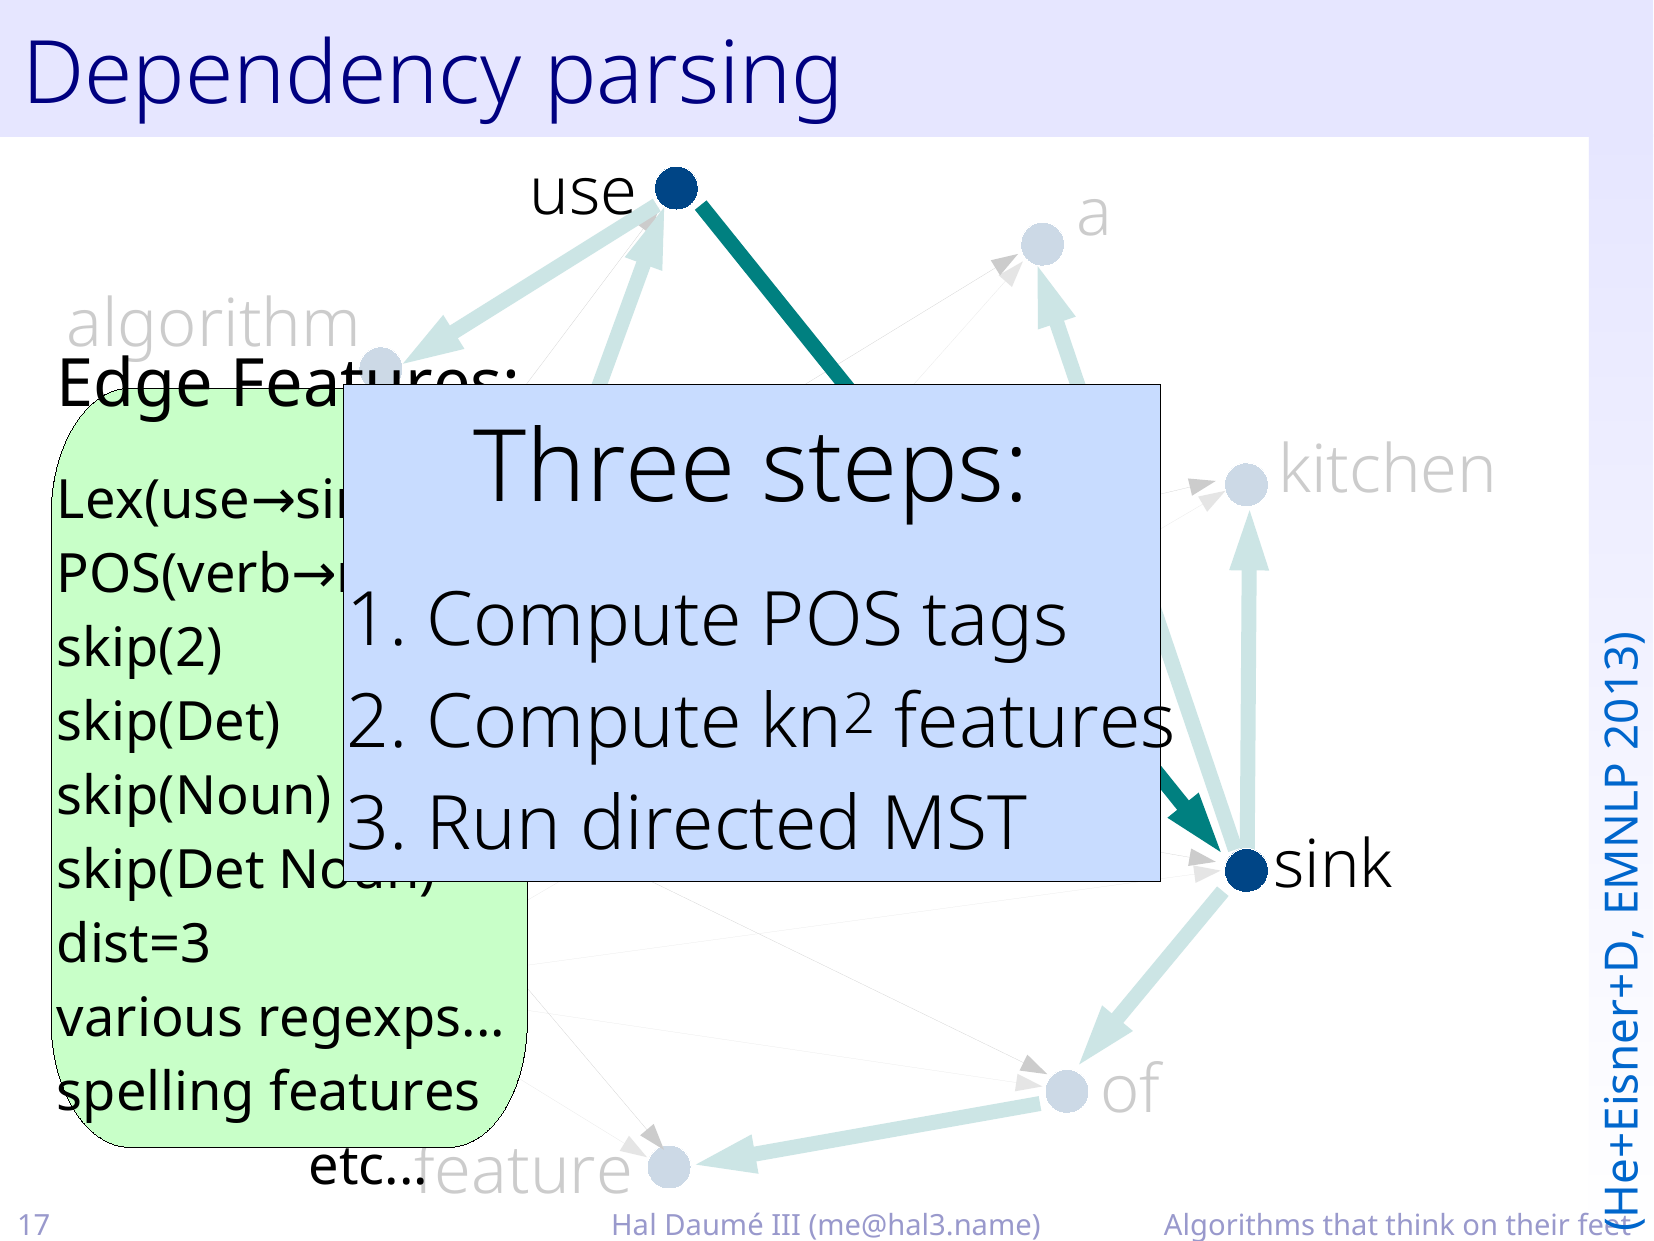

# Dependency parsing
use
a
algorithms
kitchen
NLP
of
features
Three steps:
 1. Compute POS tags
 2. Compute kn2 features
 3. Run directed MST
Edge Features:
Lex(use→sink)
POS(verb→noun)
skip(2)
skip(Det)
skip(Noun)
skip(Det Noun)
dist=3
various regexps...
spelling features
 etc...
sink
(He+Eisner+D, EMNLP 2013)